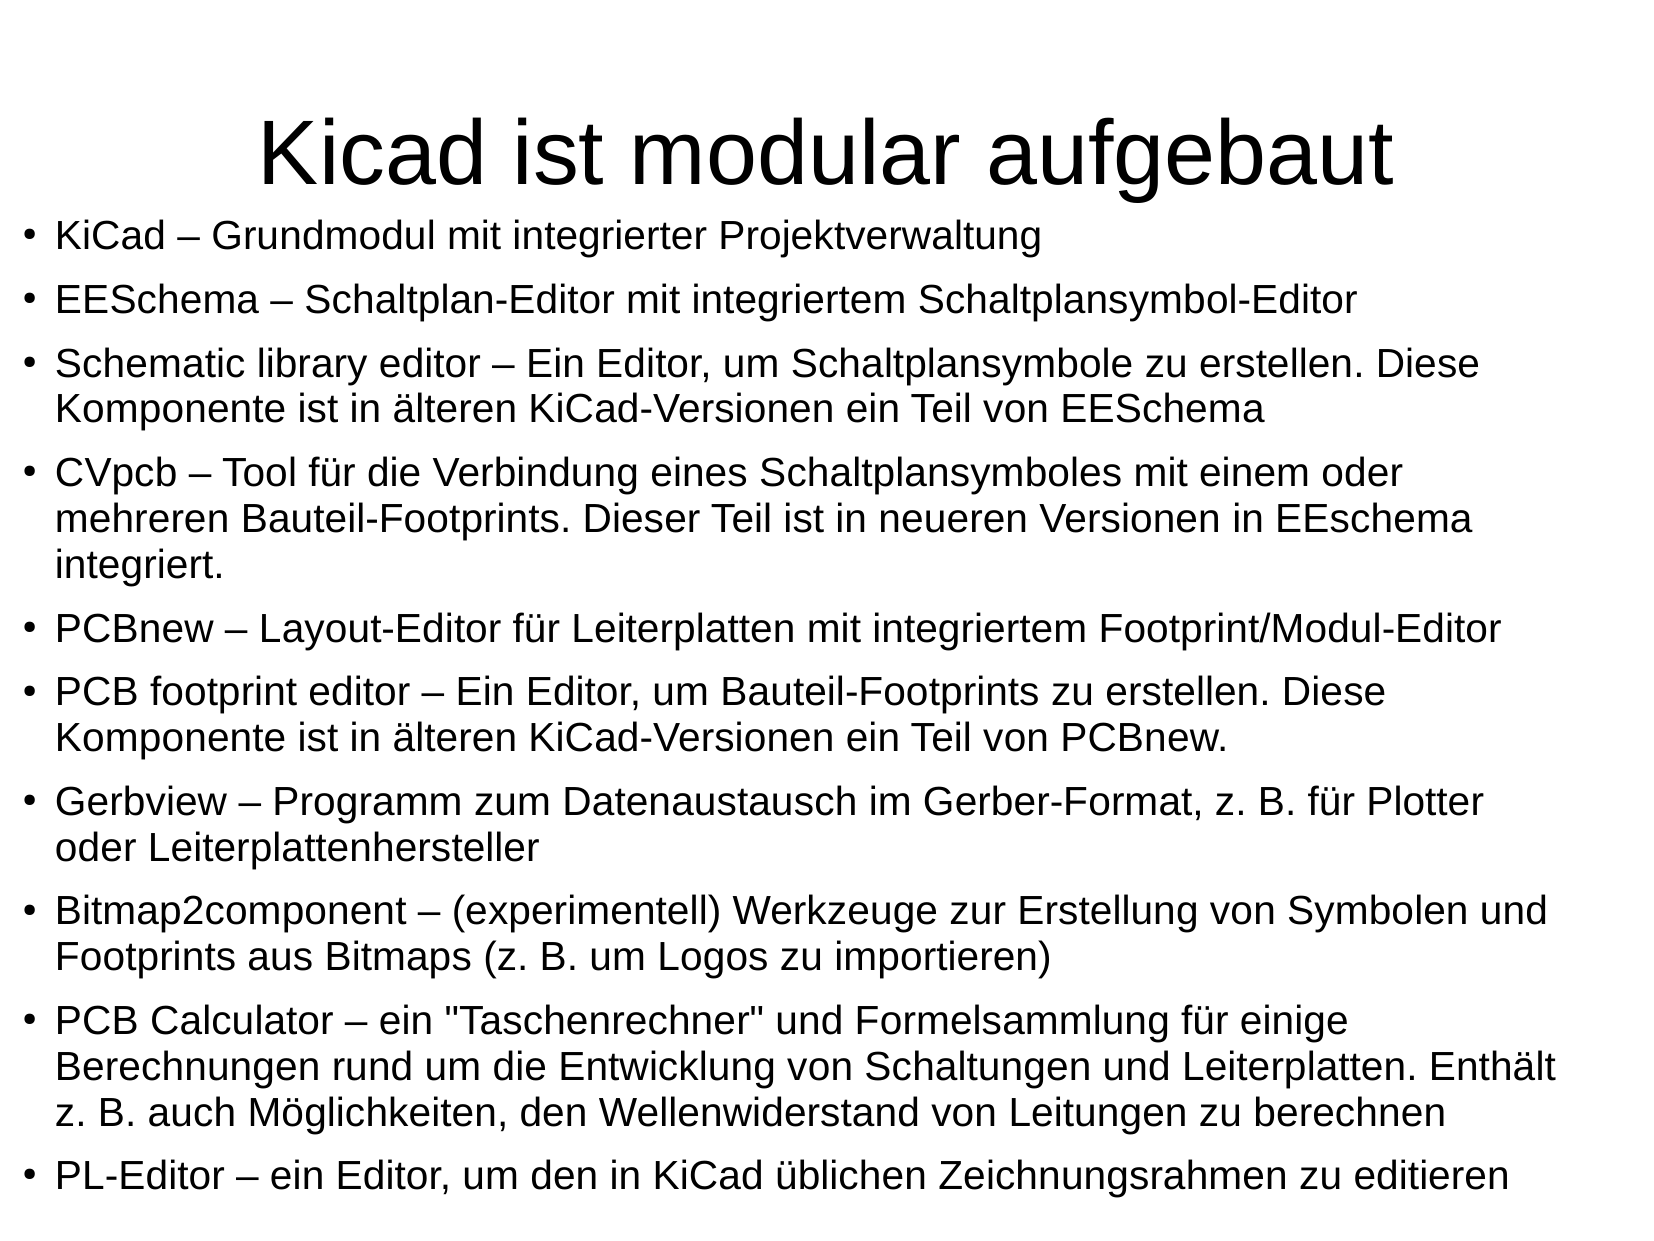

# Kicad ist modular aufgebaut
KiCad – Grundmodul mit integrierter Projektverwaltung
EESchema – Schaltplan-Editor mit integriertem Schaltplansymbol-Editor
Schematic library editor – Ein Editor, um Schaltplansymbole zu erstellen. Diese Komponente ist in älteren KiCad-Versionen ein Teil von EESchema
CVpcb – Tool für die Verbindung eines Schaltplansymboles mit einem oder mehreren Bauteil-Footprints. Dieser Teil ist in neueren Versionen in EEschema integriert.
PCBnew – Layout-Editor für Leiterplatten mit integriertem Footprint/Modul-Editor
PCB footprint editor – Ein Editor, um Bauteil-Footprints zu erstellen. Diese Komponente ist in älteren KiCad-Versionen ein Teil von PCBnew.
Gerbview – Programm zum Datenaustausch im Gerber-Format, z. B. für Plotter oder Leiterplattenhersteller
Bitmap2component – (experimentell) Werkzeuge zur Erstellung von Symbolen und Footprints aus Bitmaps (z. B. um Logos zu importieren)
PCB Calculator – ein "Taschenrechner" und Formelsammlung für einige Berechnungen rund um die Entwicklung von Schaltungen und Leiterplatten. Enthält z. B. auch Möglichkeiten, den Wellenwiderstand von Leitungen zu berechnen
PL-Editor – ein Editor, um den in KiCad üblichen Zeichnungsrahmen zu editieren